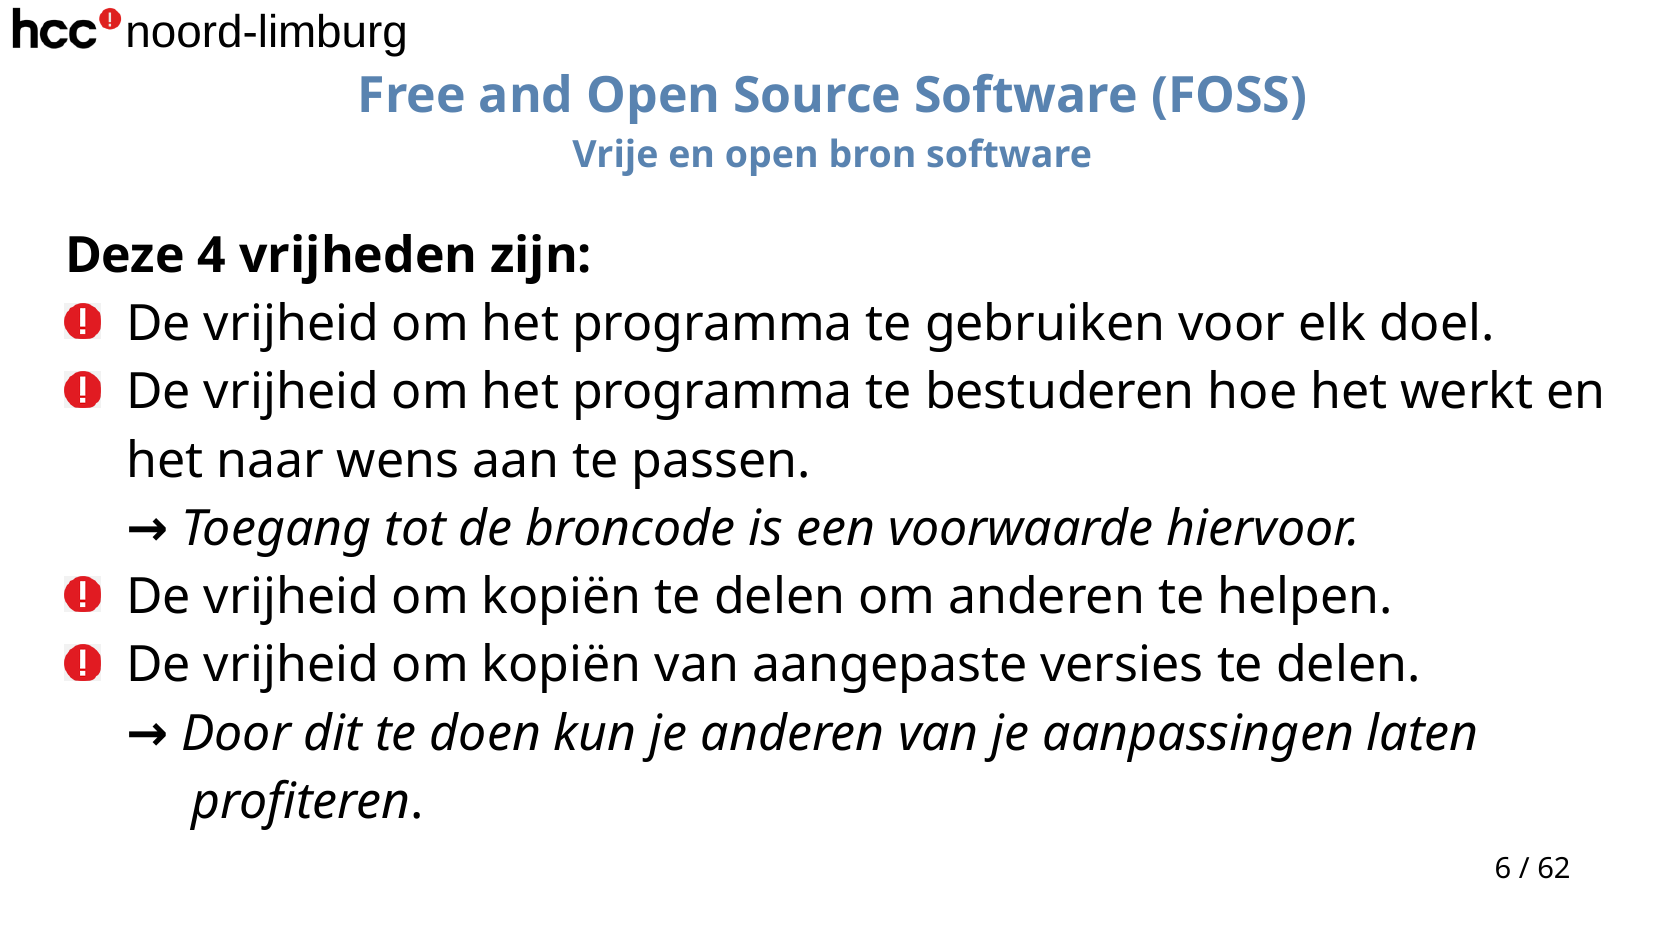

Free and Open Source Software (FOSS)
Vrije en open bron software
# Deze 4 vrijheden zijn:
 De vrijheid om het programma te gebruiken voor elk doel.
 De vrijheid om het programma te bestuderen hoe het werkt en
 het naar wens aan te passen.
 → Toegang tot de broncode is een voorwaarde hiervoor.
 De vrijheid om kopiën te delen om anderen te helpen.
 De vrijheid om kopiën van aangepaste versies te delen.
 → Door dit te doen kun je anderen van je aanpassingen laten
 profiteren.
6